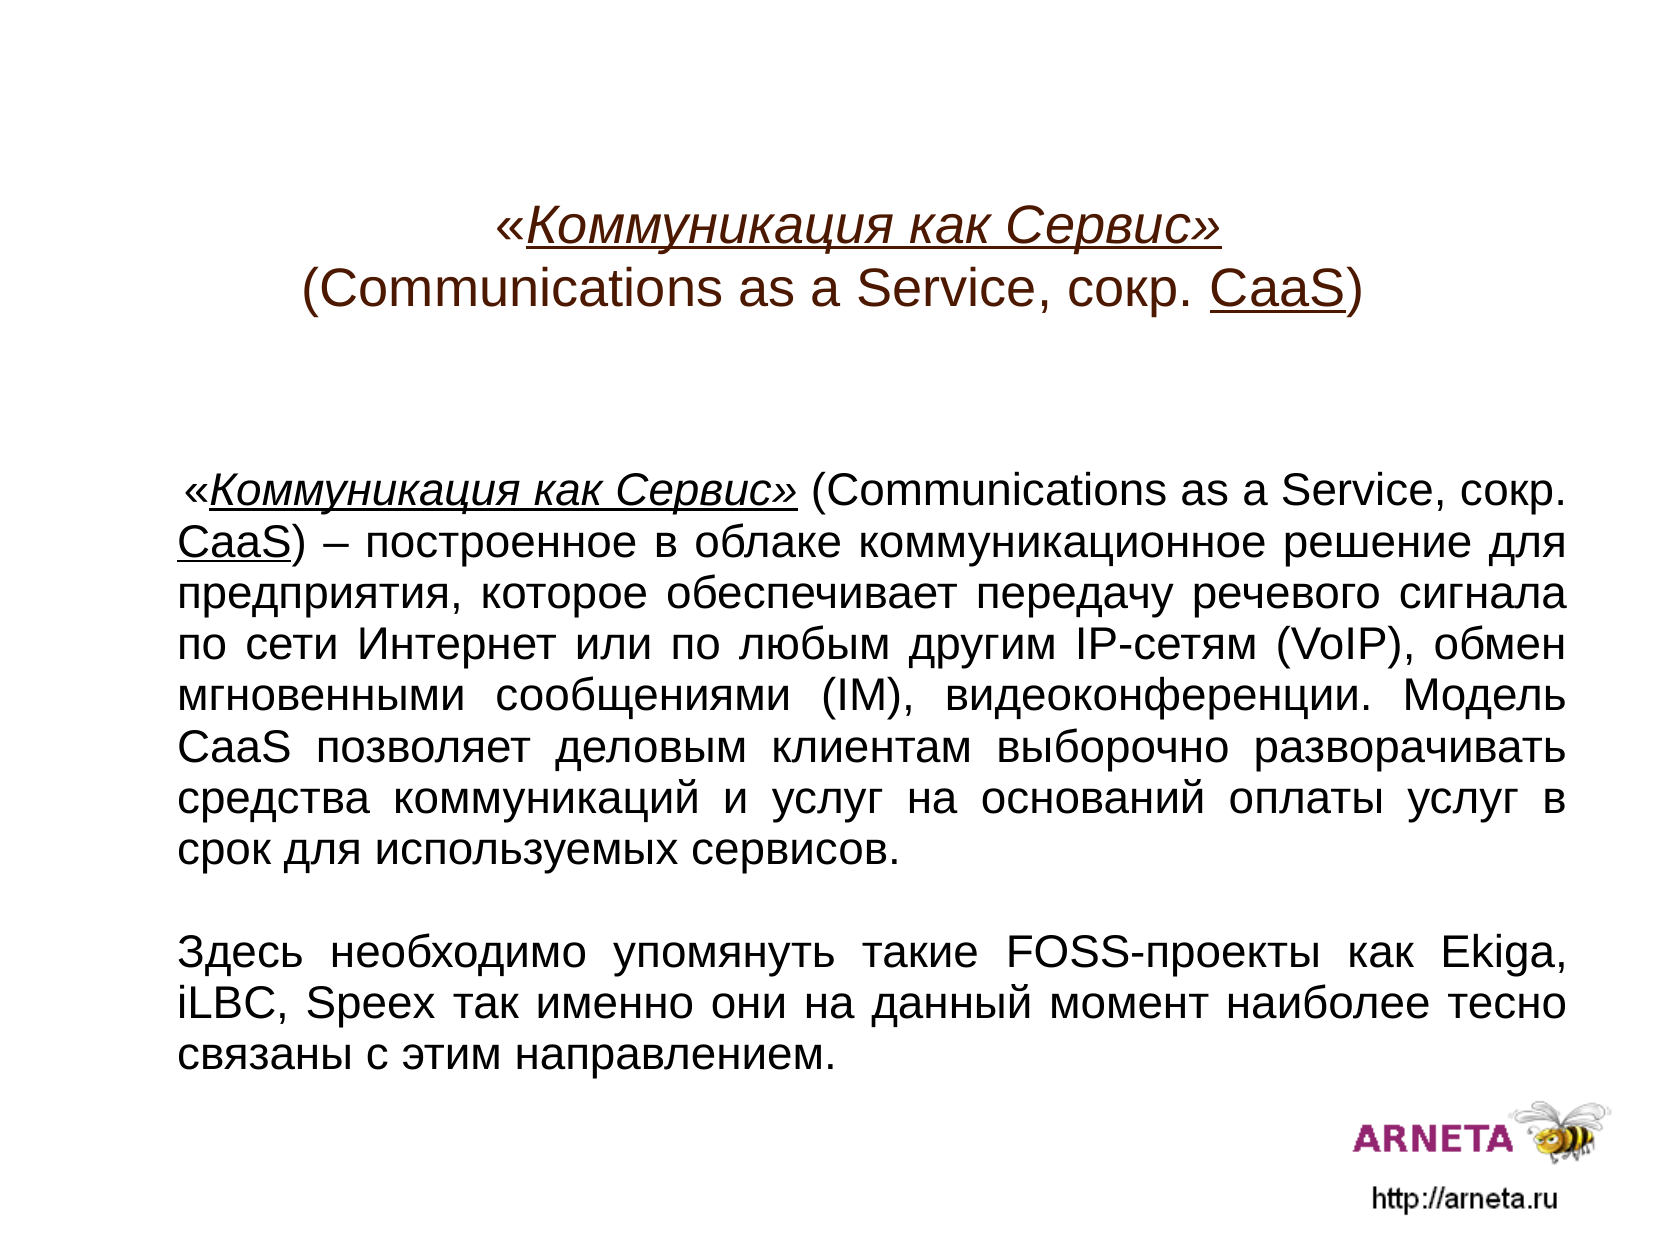

# «Коммуникация как Сервис» (Communications as a Service, сокр. CaaS)
 «Коммуникация как Сервис» (Communications as a Service, сокр. CaaS) – построенное в облаке коммуникационное решение для предприятия, которое обеспечивает передачу речевого сигнала по сети Интернет или по любым другим IP-сетям (VoIP), обмен мгновенными сообщениями (IM), видеоконференции. Модель CaaS позволяет деловым клиентам выборочно разворачивать средства коммуникаций и услуг на оснований оплаты услуг в срок для используемых сервисов.
Здесь необходимо упомянуть такие FOSS-проекты как Ekiga, iLBC, Speex так именно они на данный момент наиболее тесно связаны с этим направлением.